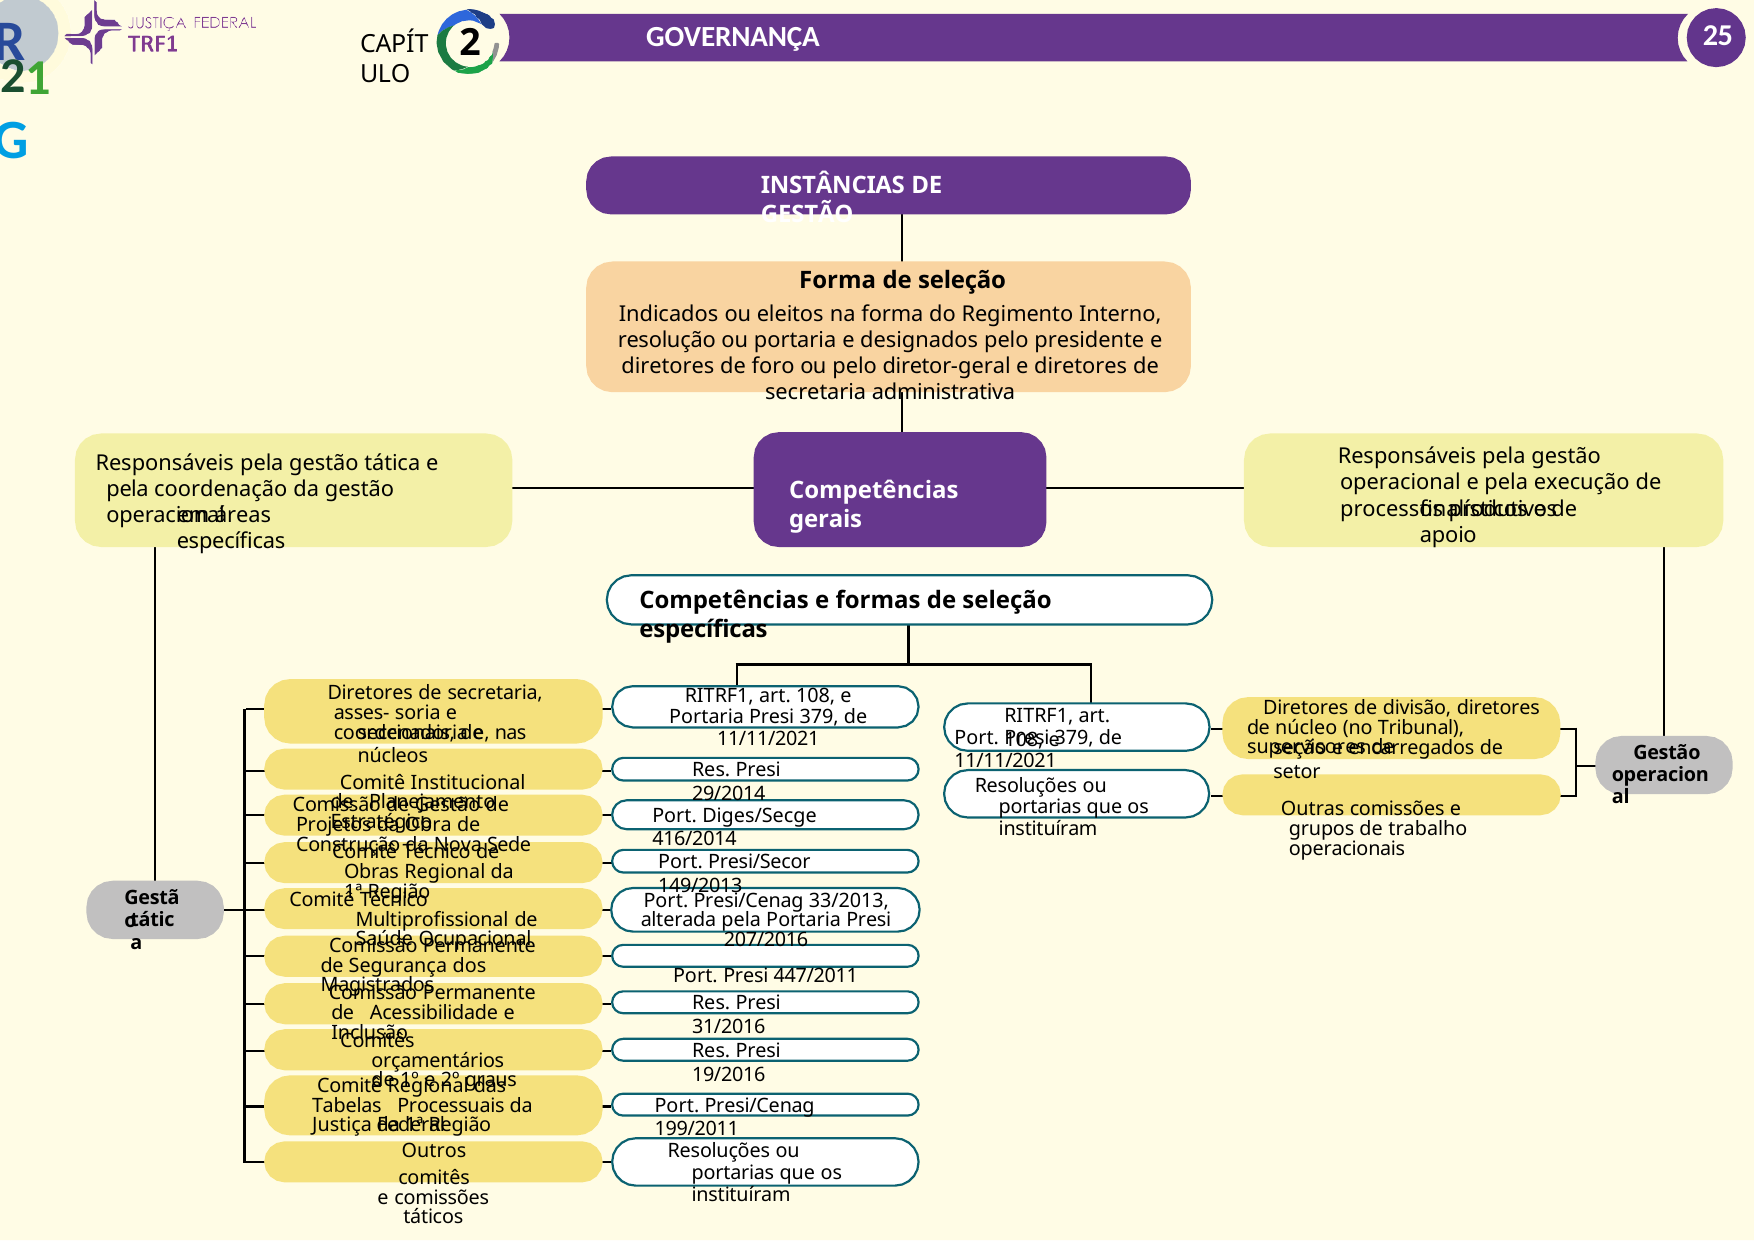

RG
25
21
GOVERNANÇA
2
CAPÍTULO
INSTÂNCIAS DE GESTÃO
Forma de seleção
Indicados ou eleitos na forma do Regimento Interno, resolução ou portaria e designados pelo presidente e diretores de foro ou pelo diretor-geral e diretores de secretaria administrativa
Responsáveis pela gestão operacional e pela execução de processos produtivos
Responsáveis pela gestão tática e pela coordenação da gestão operacional
Competências gerais
finalísticos e de apoio
em áreas específicas
Competências e formas de seleção específicas
Diretores de secretaria, asses- soria e coordenadoria e, nas
RITRF1, art. 108, e
Portaria Presi 379, de 11/11/2021
Diretores de divisão, diretores de núcleo (no Tribunal), supervisores de
RITRF1, art. 108, e
seccionais, de núcleos
Comitê Institucional de Planejamento Estratégico
Port. Presi 379, de 11/11/2021
seção e encarregados de setor
Outras comissões e grupos de trabalho operacionais
Gestão operacional
Res. Presi 29/2014
Resoluções ou portarias que os instituíram
Comissão de Gestão de Projetos da Obra de Construção da Nova Sede
Port. Diges/Secge 416/2014
Comitê Técnico de Obras Regional da 1ª Região
Port. Presi/Secor 149/2013
Gestão
Comitê Técnico Multiprofissional de Saúde Ocupacional
Port. Presi/Cenag 33/2013, alterada pela Portaria Presi 207/2016
Port. Presi 447/2011
tática
Comissão Permanente de Segurança dos Magistrados
Comissão Permanente de Acessibilidade e Inclusão
Res. Presi 31/2016
Comitês orçamentários de 1º e 2º graus
Res. Presi 19/2016
Comitê Regional das Tabelas Processuais da Justiça Federal
Port. Presi/Cenag 199/2011
da 1ª Região Outros comitês
e comissões táticos
Resoluções ou portarias que os instituíram